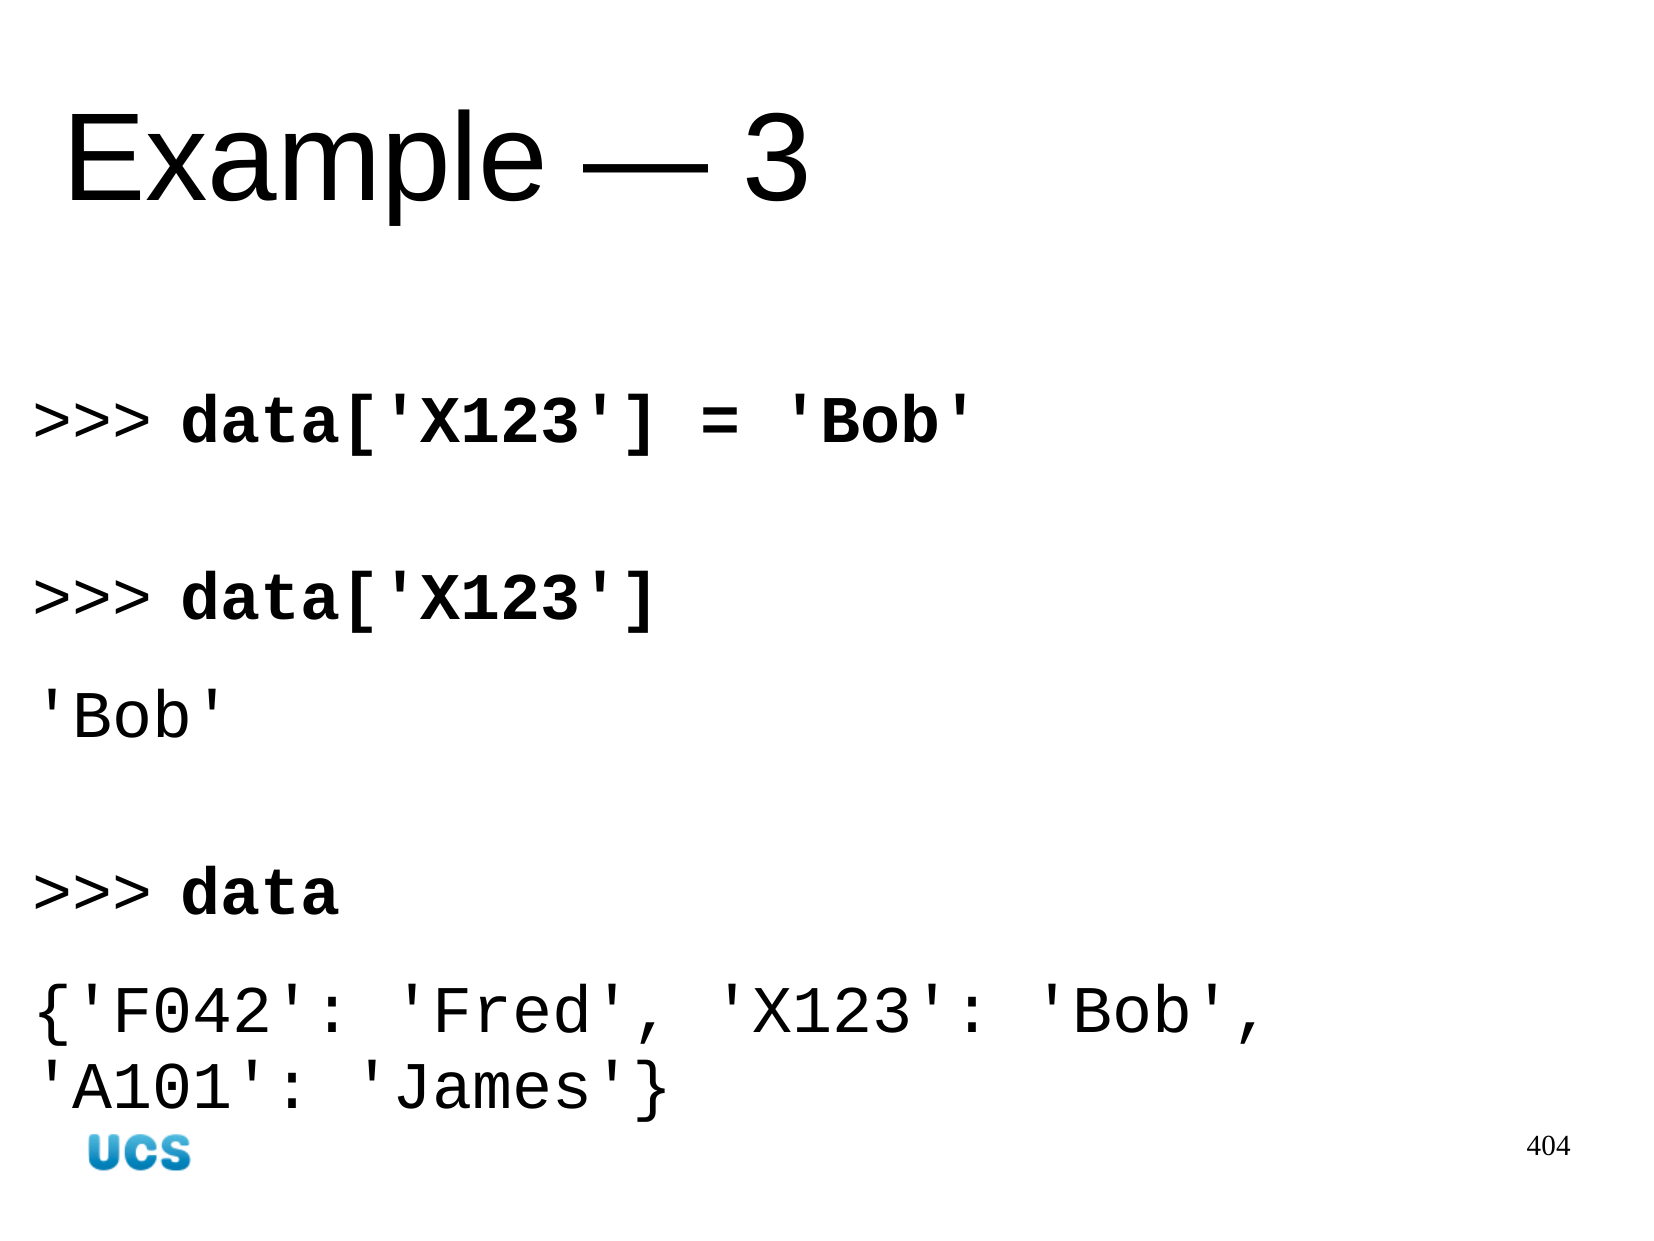

Example — 3
>>>
data['X123'] = 'Bob'
>>>
data['X123']
'Bob'
>>>
data
{'F042': 'Fred', 'X123': 'Bob',
'A101': 'James'}
404